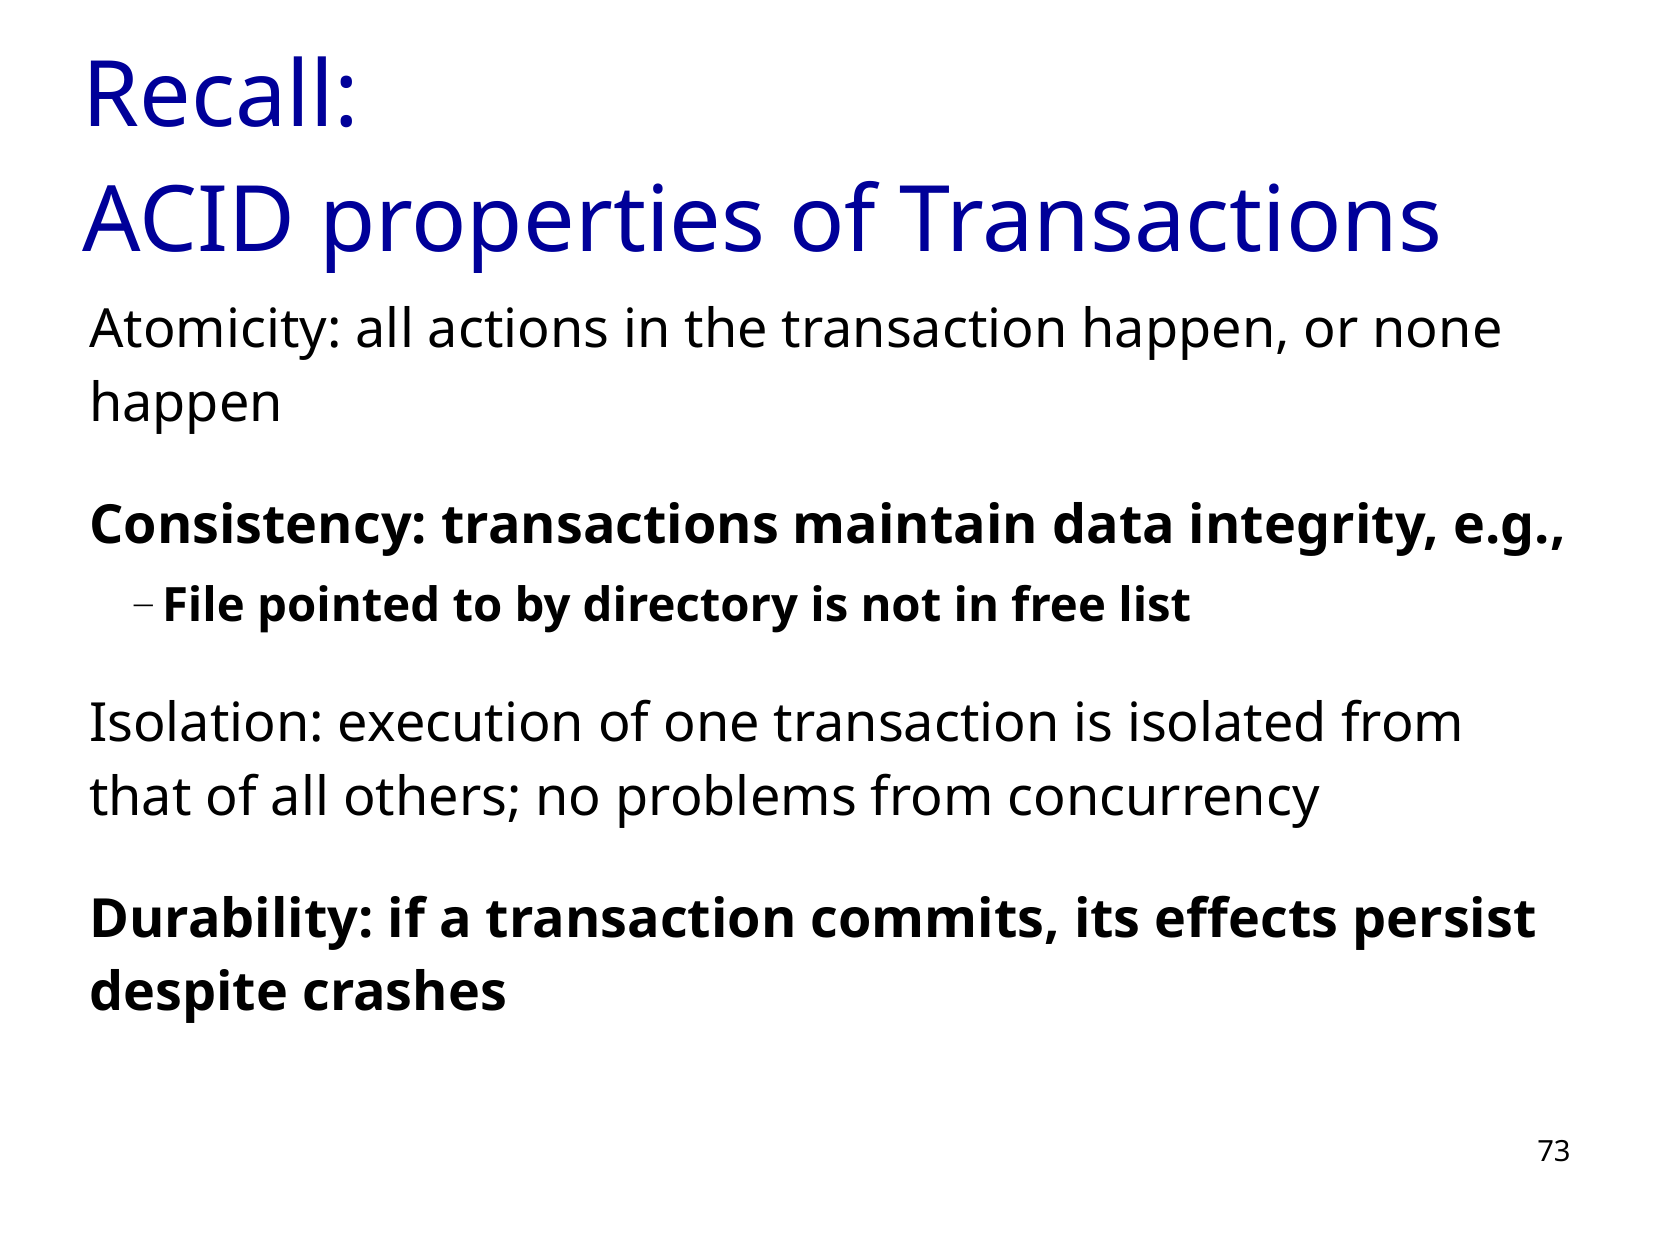

# Recall: ACID properties of Transactions
Atomicity: all actions in the transaction happen, or none happen
Consistency: transactions maintain data integrity, e.g.,
File pointed to by directory is not in free list
Isolation: execution of one transaction is isolated from that of all others; no problems from concurrency
Durability: if a transaction commits, its effects persist despite crashes
73